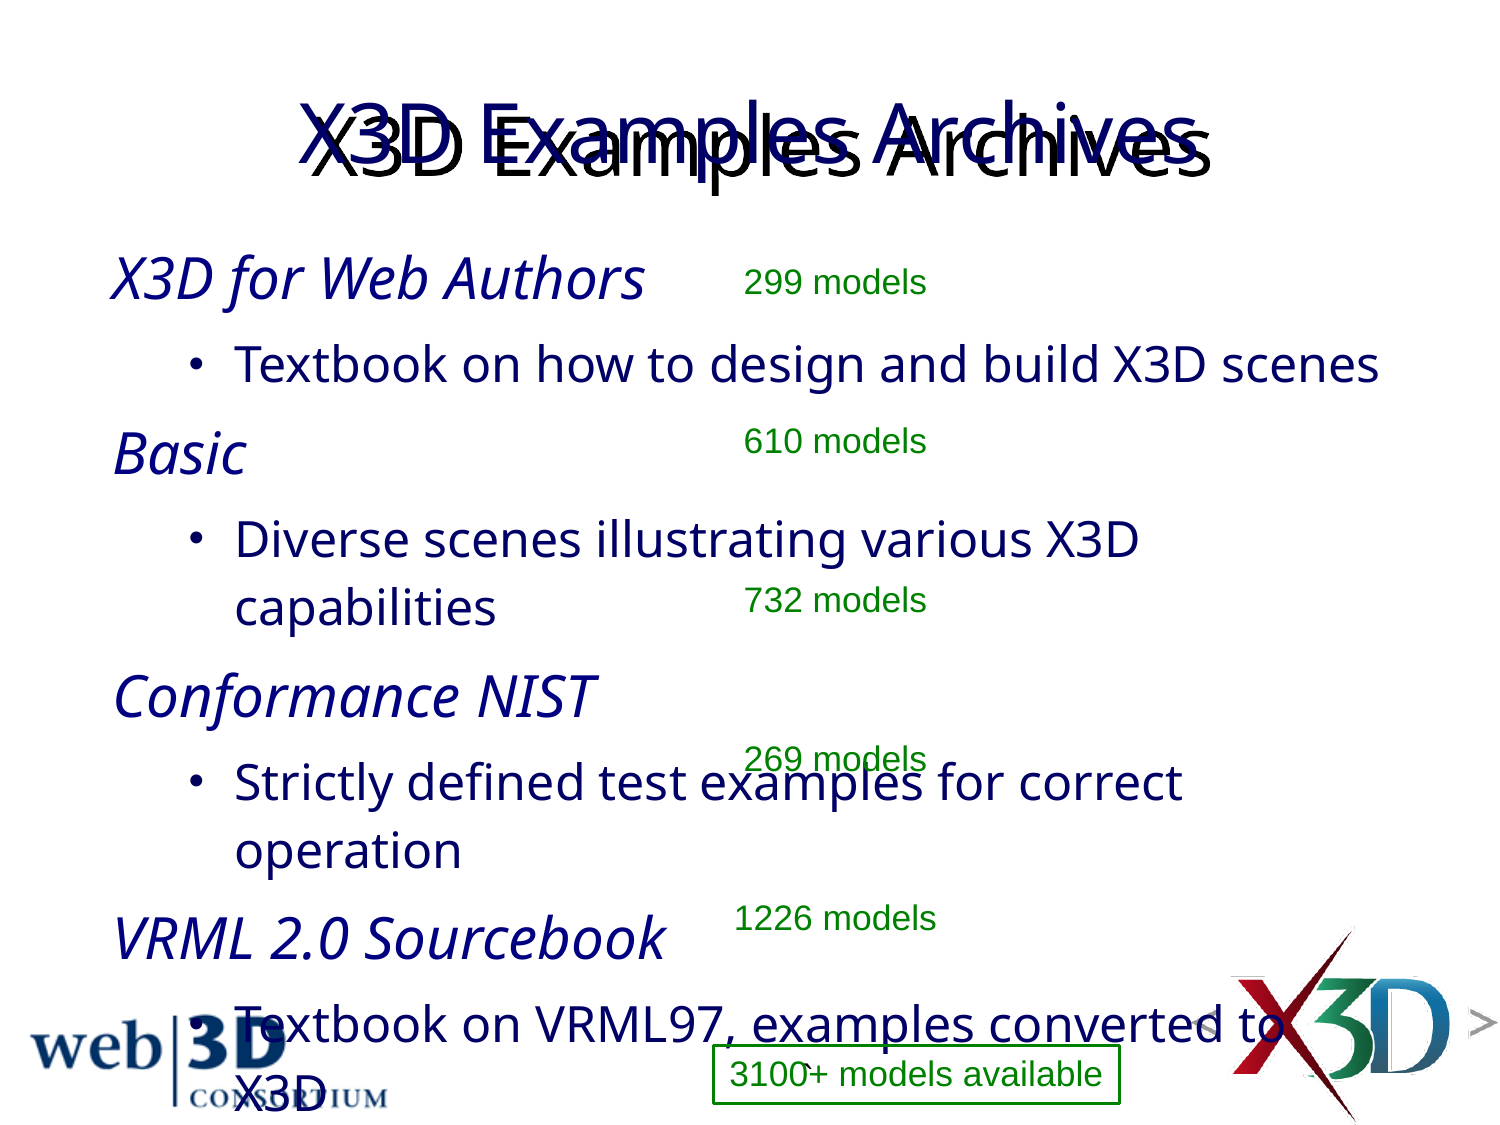

# X3D Examples Archives
X3D for Web Authors
Textbook on how to design and build X3D scenes
Basic
Diverse scenes illustrating various X3D capabilities
Conformance NIST
Strictly defined test examples for correct operation
VRML 2.0 Sourcebook
Textbook on VRML97, examples converted to X3D
Savage
Open-source military models and tools
 299 models
 610 models
 732 models
 269 models
1226 models
3100+ models available
`